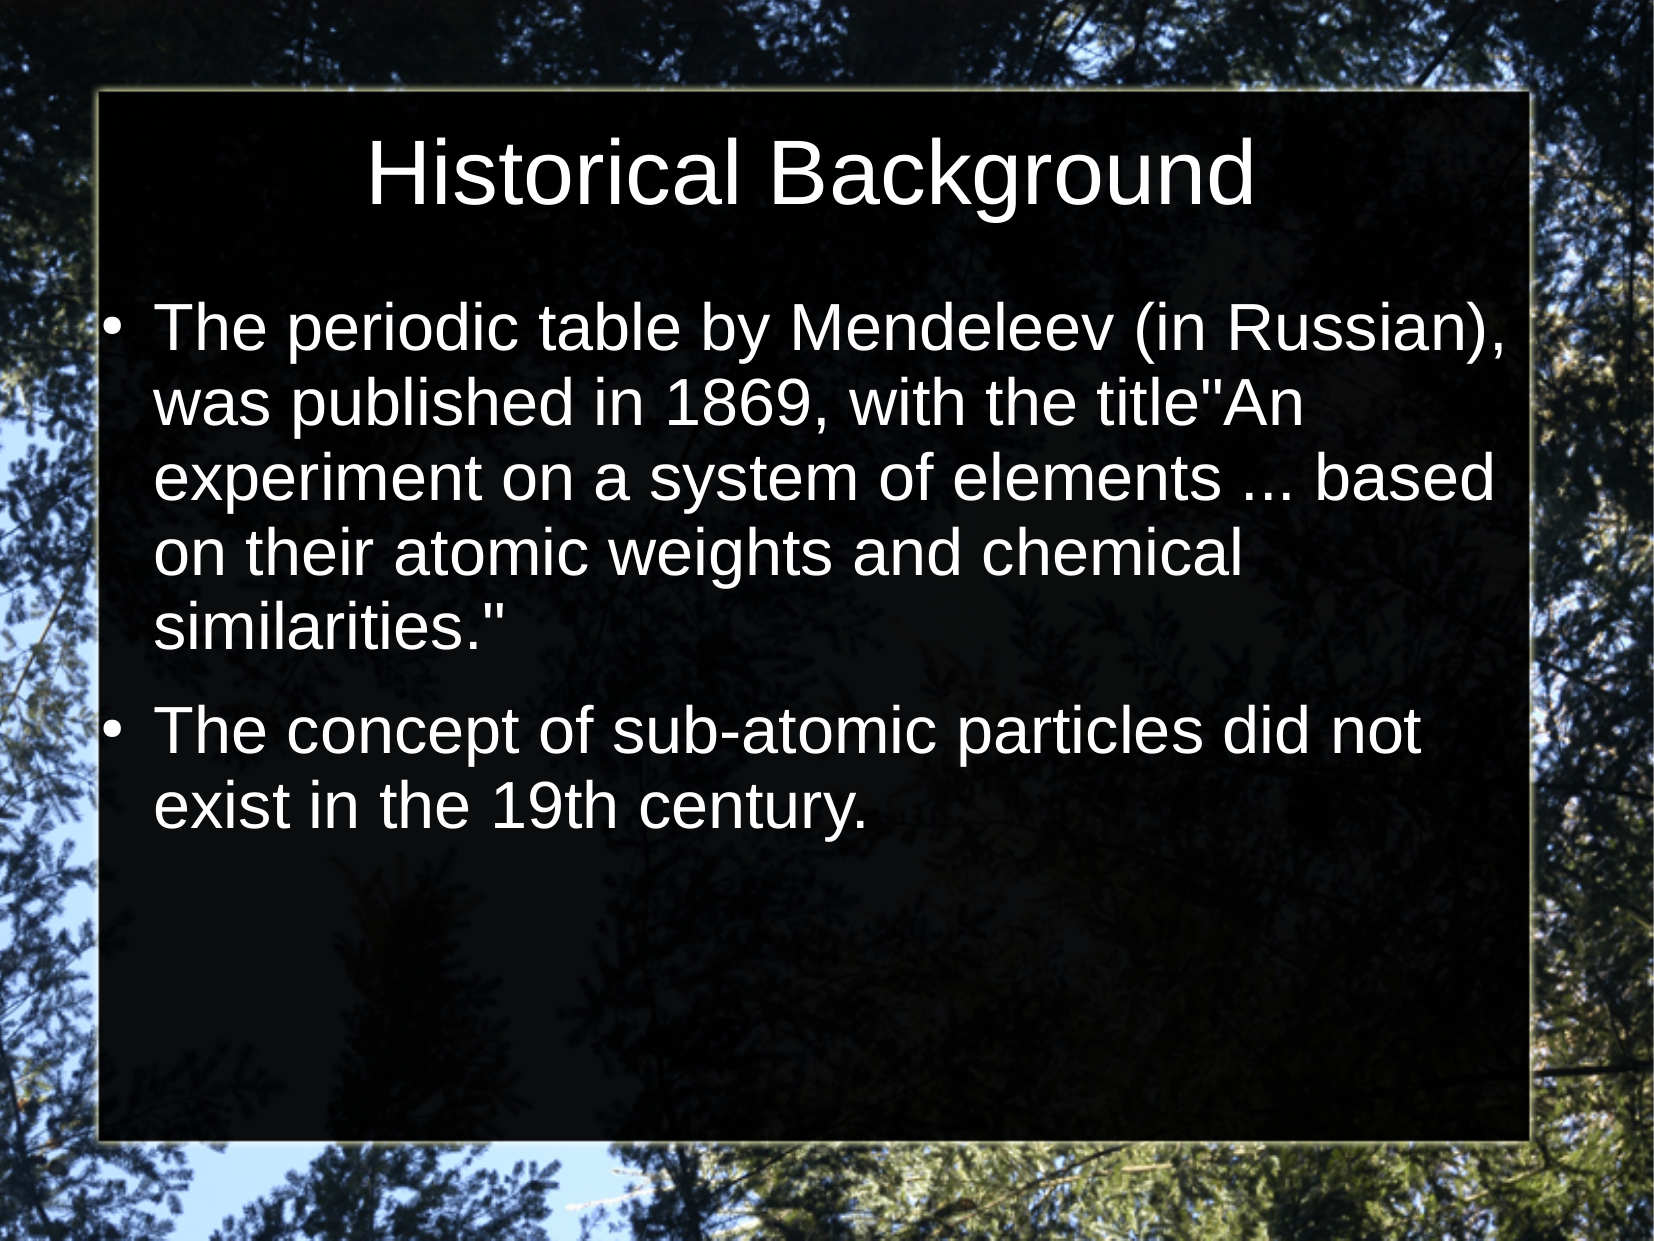

# Historical Background
The periodic table by Mendeleev (in Russian), was published in 1869, with the title"An experiment on a system of elements ... based on their atomic weights and chemical similarities."
The concept of sub-atomic particles did not exist in the 19th century.